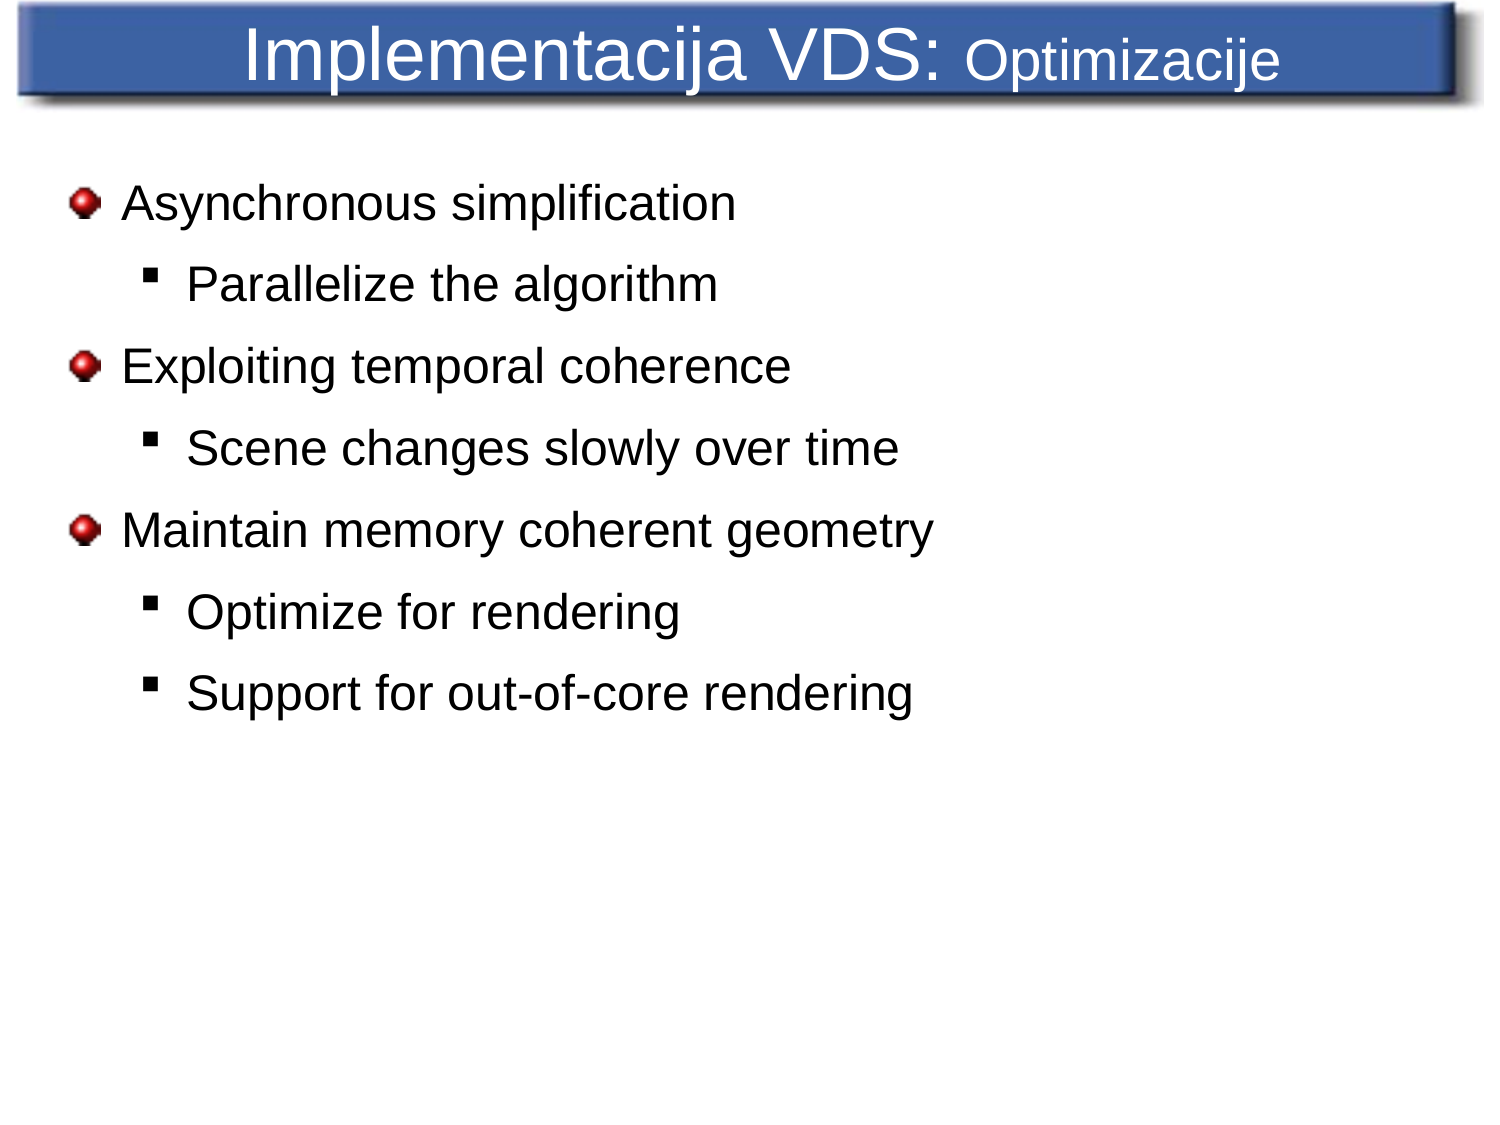

# Implementacija VDS: Optimizacije
Asynchronous simplification
Parallelize the algorithm
Exploiting temporal coherence
Scene changes slowly over time
Maintain memory coherent geometry
Optimize for rendering
Support for out-of-core rendering